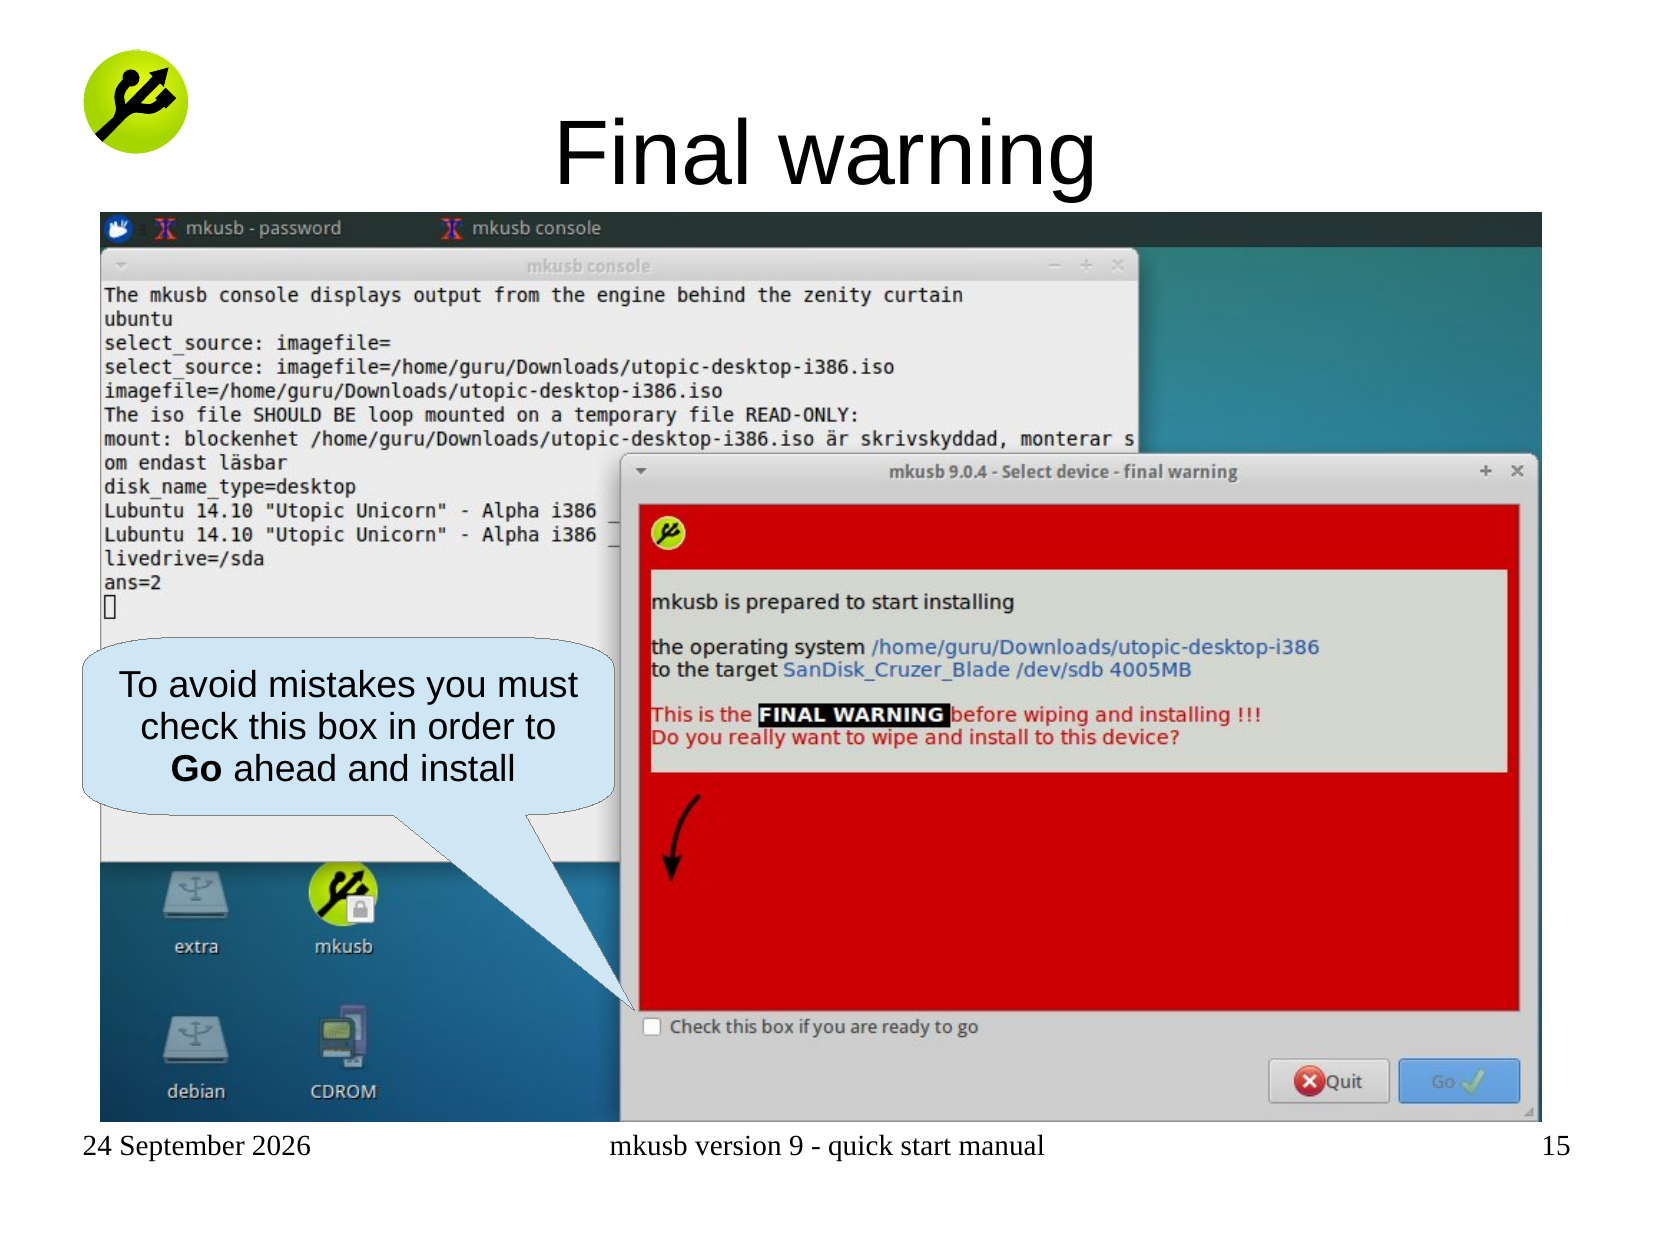

# Final warning
To avoid mistakes you must
check this box in order to
Go ahead and install
mkusb version 9 - quick start manual
15